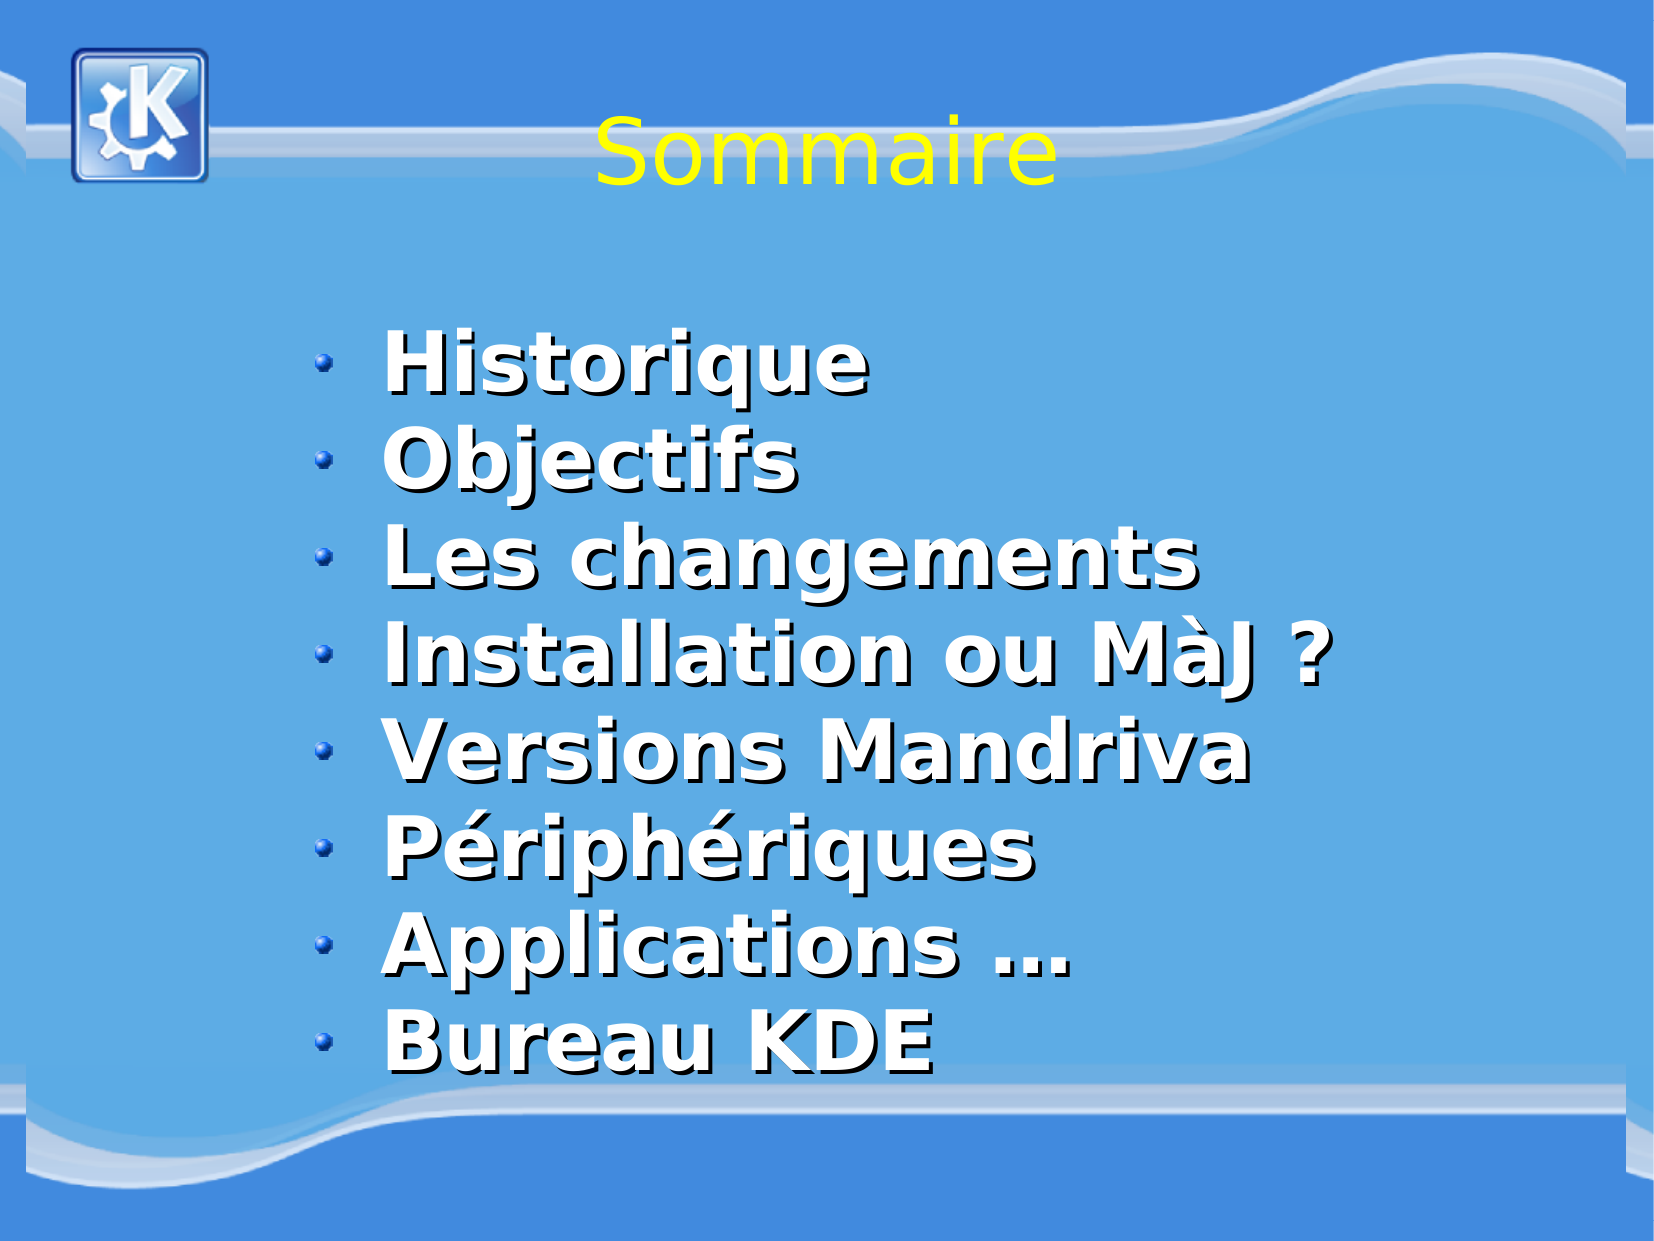

# Sommaire
 Historique
 Objectifs
 Les changements
 Installation ou MàJ ?
 Versions Mandriva
 Périphériques
 Applications …
 Bureau KDE